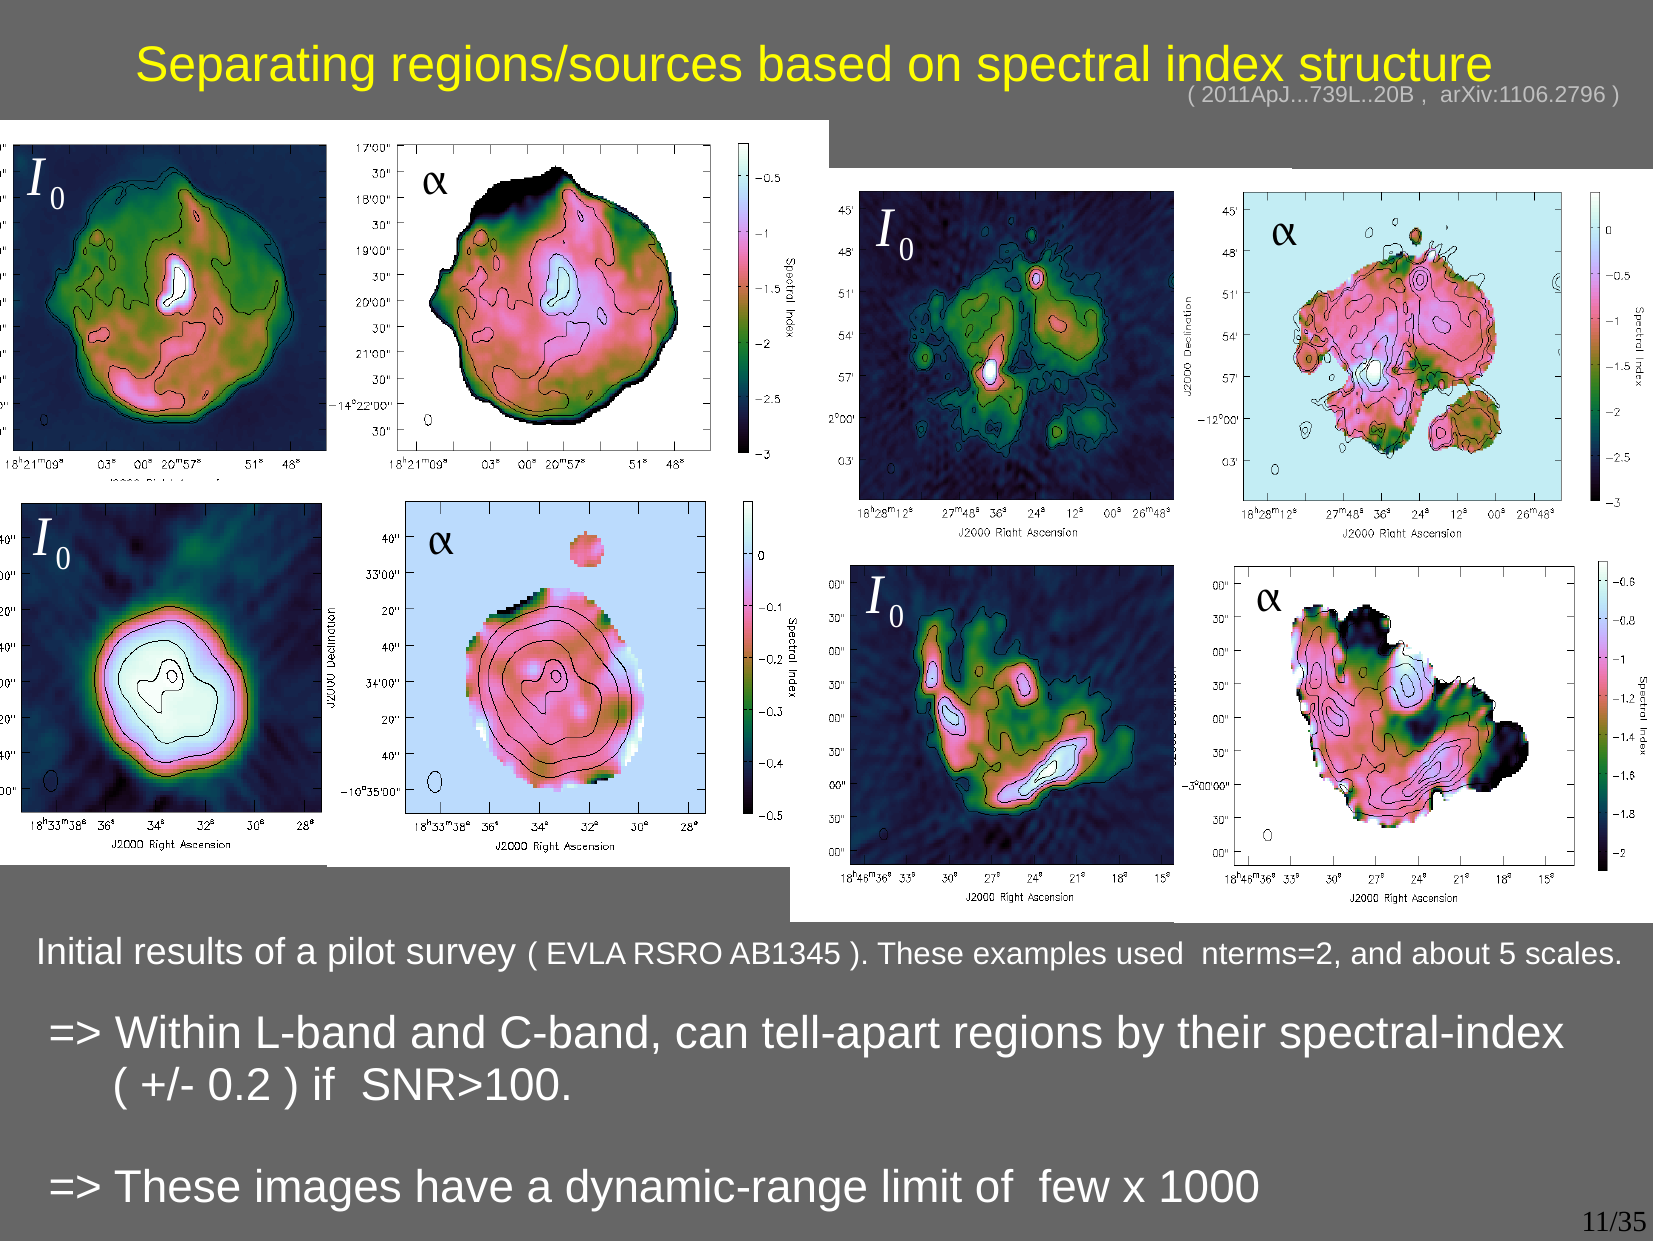

# Separating regions/sources based on spectral index structure
( 2011ApJ...739L..20B , arXiv:1106.2796 )
Initial results of a pilot survey ( EVLA RSRO AB1345 ). These examples used nterms=2, and about 5 scales.
 => Within L-band and C-band, can tell-apart regions by their spectral-index
 ( +/- 0.2 ) if SNR>100.
 => These images have a dynamic-range limit of few x 1000
11
Raw Data Sizes : ~ 7 hour run and 1-sec integration, and 2 MHz channel-width : 300 GB.
Target source data size after calibration and 10-sec averaging ~ 10 to 20 GB.
Image-reconstruction time (single node) ~ 3 hours